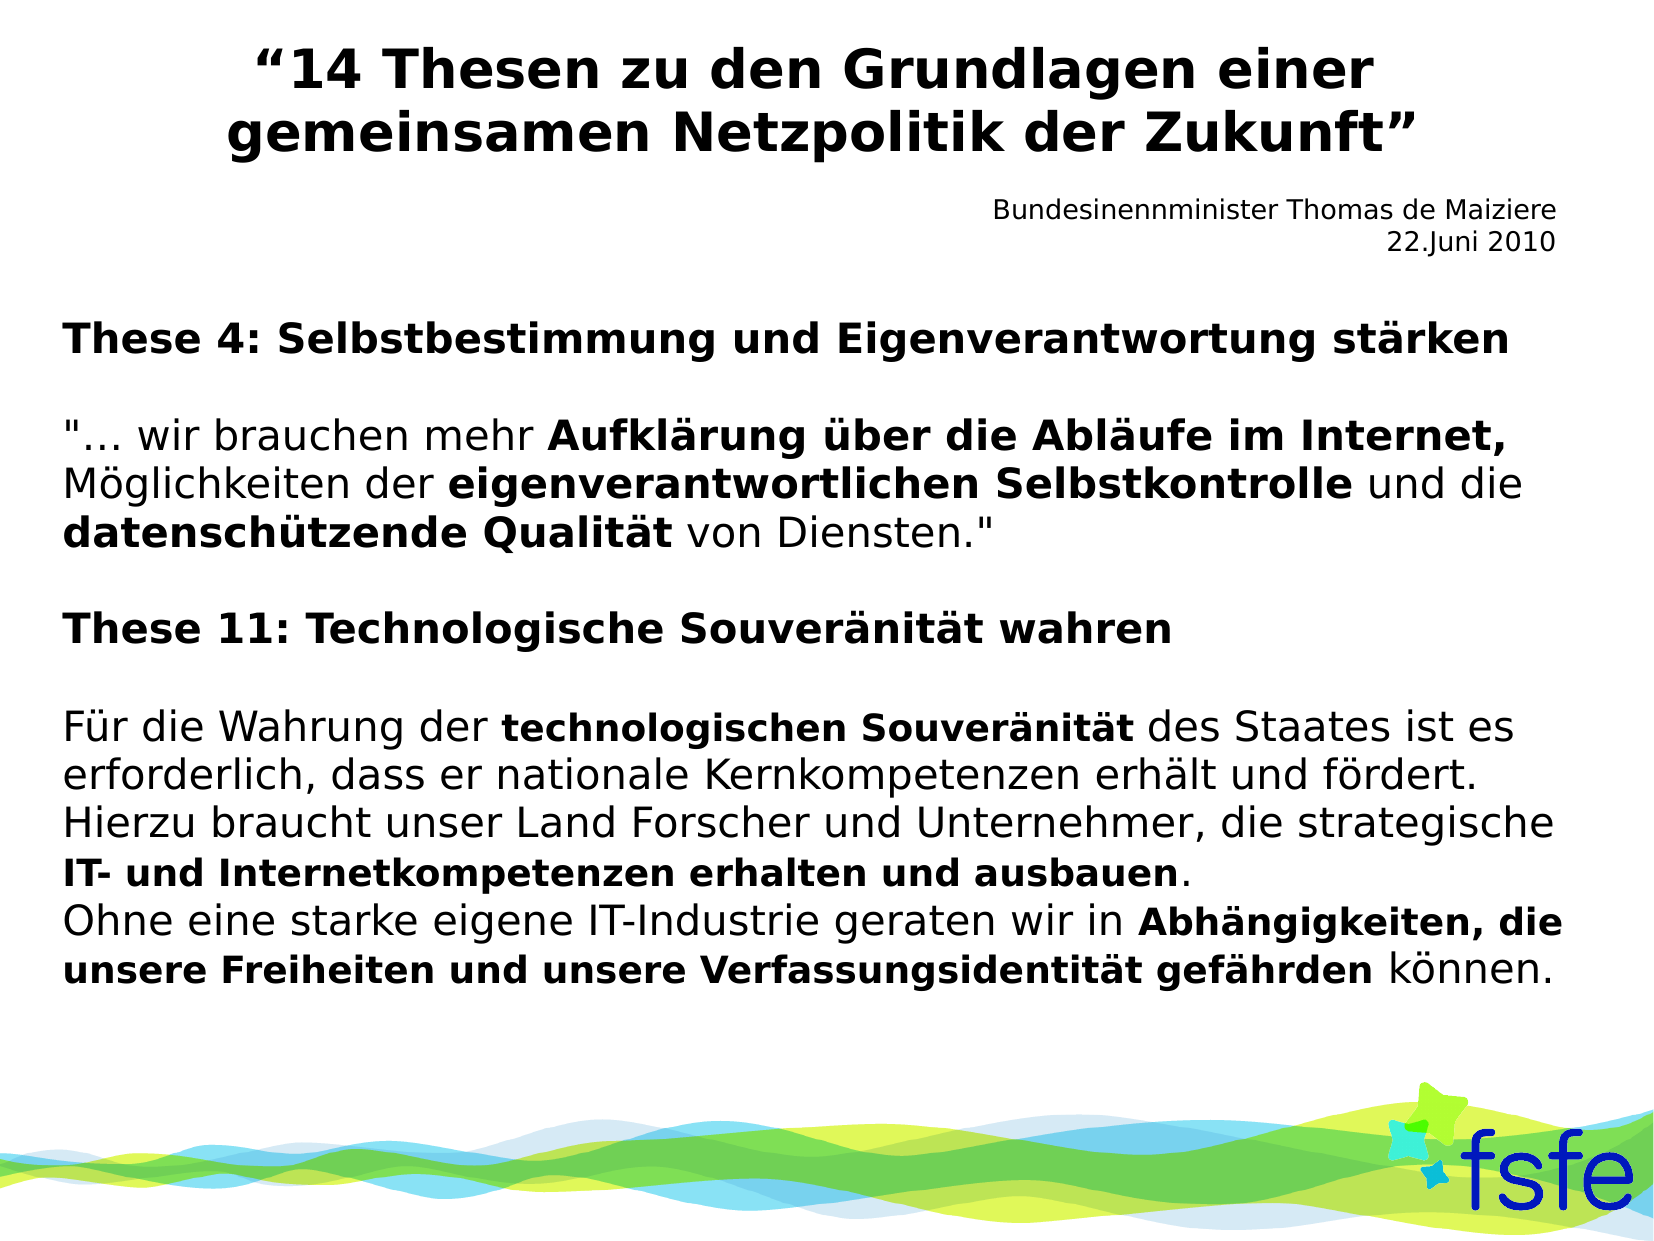

# “14 Thesen zu den Grundlagen einer gemeinsamen Netzpolitik der Zukunft”
Bundesinennminister Thomas de Maiziere
22.Juni 2010
These 4: Selbstbestimmung und Eigenverantwortung stärken
"… wir brauchen mehr Aufklärung über die Abläufe im Internet, Möglichkeiten der eigenverantwortlichen Selbstkontrolle und die datenschützende Qualität von Diensten."
These 11: Technologische Souveränität wahren
Für die Wahrung der technologischen Souveränität des Staates ist es erforderlich, dass er nationale Kernkompetenzen erhält und fördert. Hierzu braucht unser Land Forscher und Unternehmer, die strategische IT- und Internetkompetenzen erhalten und ausbauen.
Ohne eine starke eigene IT-Industrie geraten wir in Abhängigkeiten, die unsere Freiheiten und unsere Verfassungsidentität gefährden können.